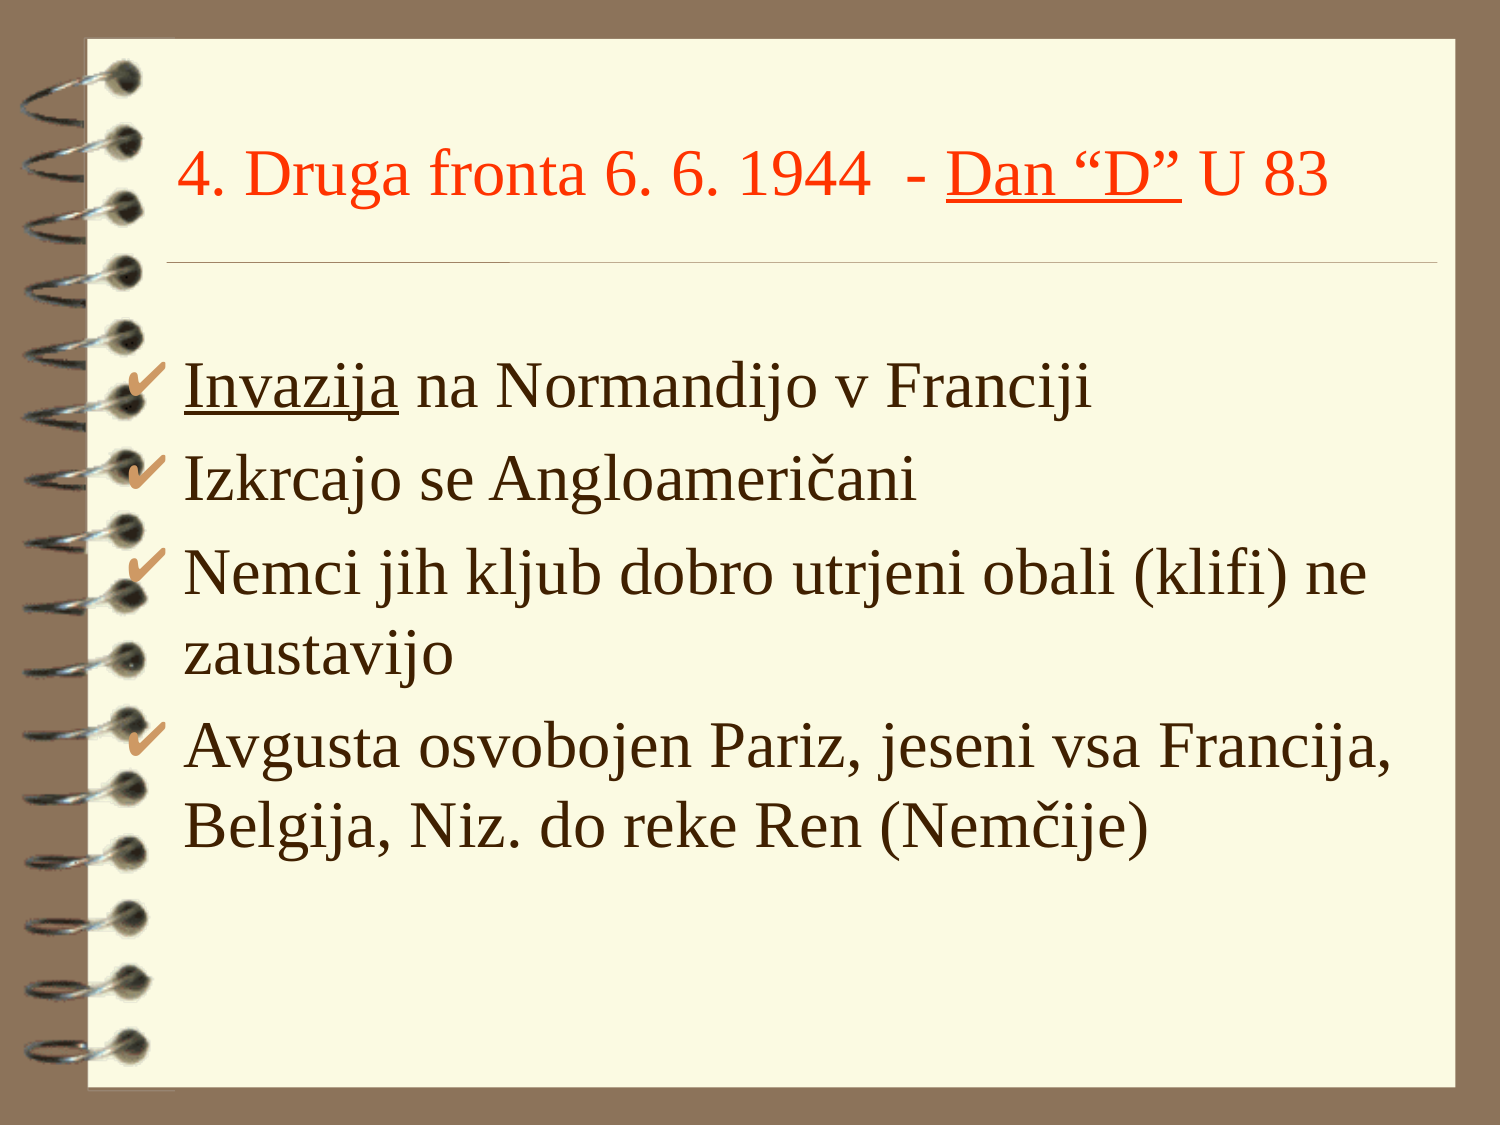

# 4. Druga fronta 6. 6. 1944 - Dan “D” U 83
Invazija na Normandijo v Franciji
Izkrcajo se Angloameričani
Nemci jih kljub dobro utrjeni obali (klifi) ne zaustavijo
Avgusta osvobojen Pariz, jeseni vsa Francija, Belgija, Niz. do reke Ren (Nemčije)